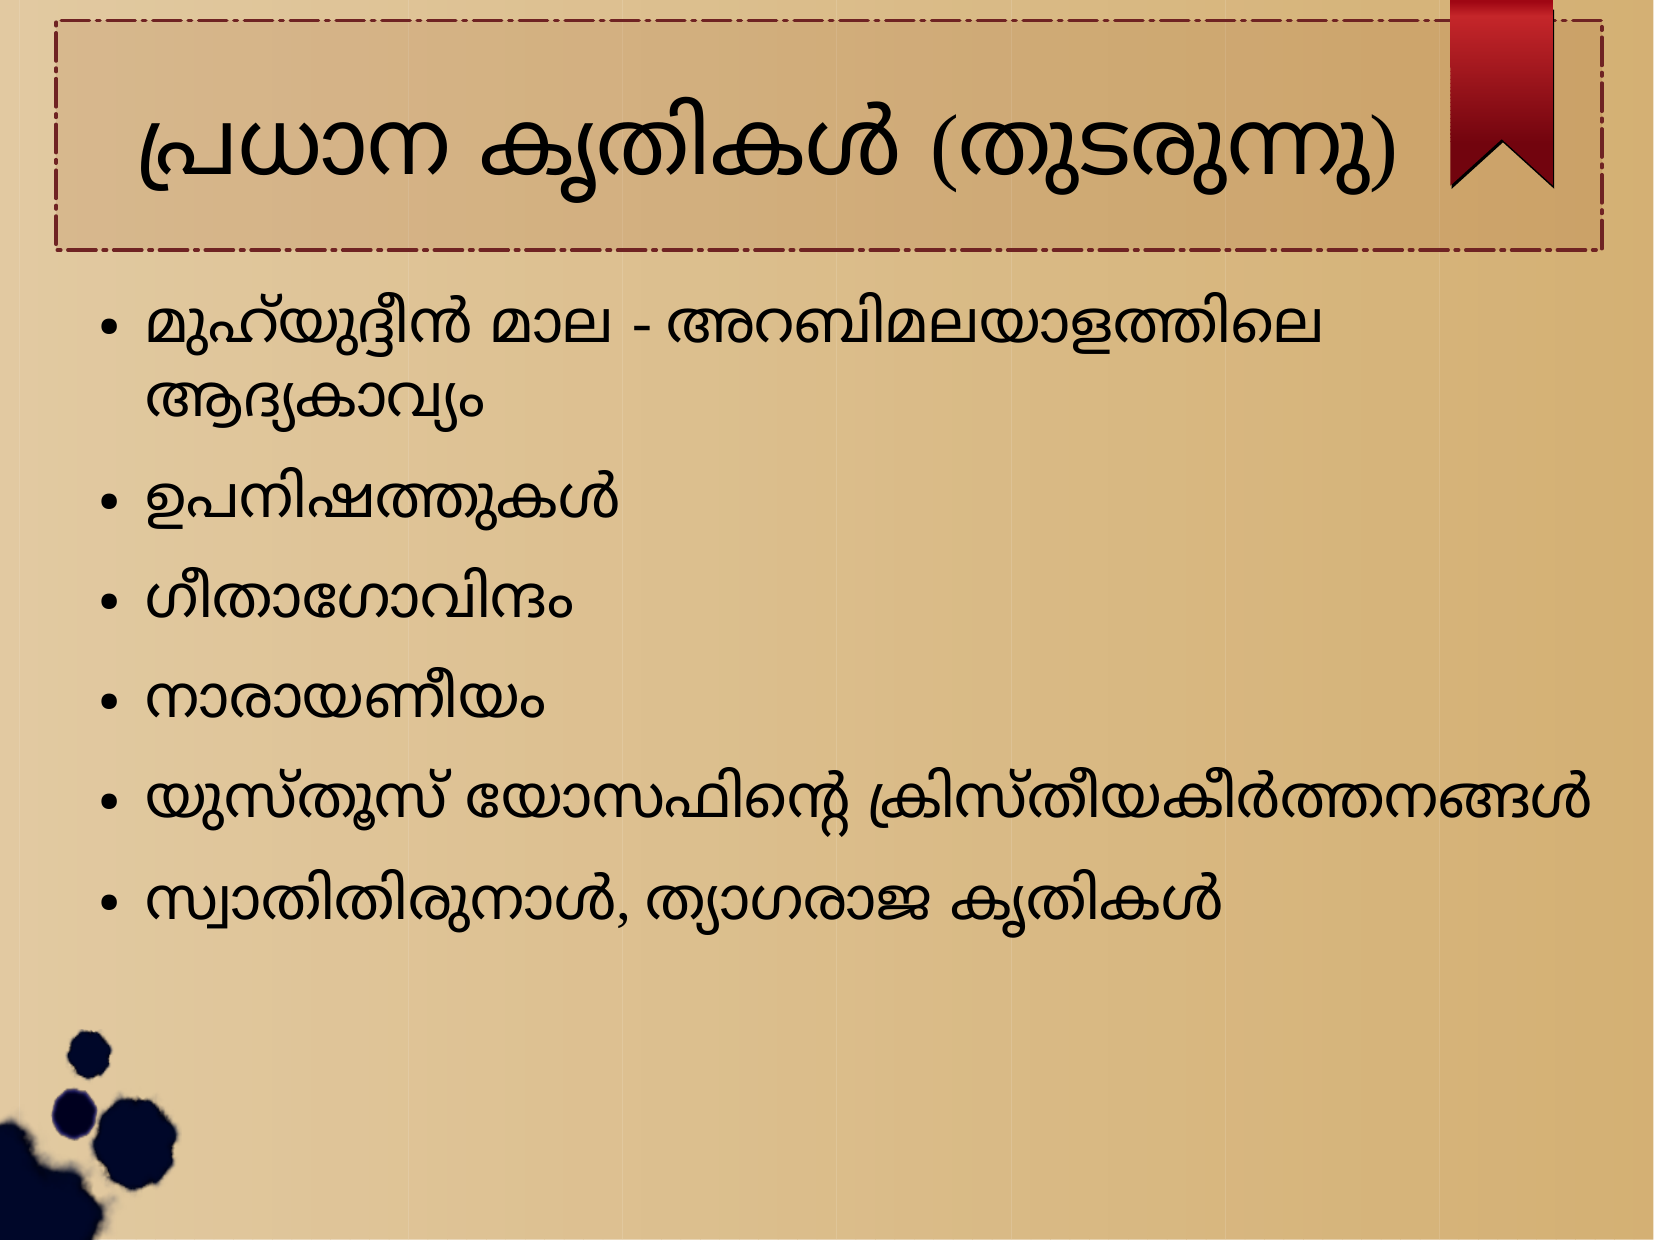

# പ്രധാന കൃതികൾ (തുടരുന്നു)
മുഹ്‌യുദ്ദീൻ മാല - അറബിമലയാളത്തിലെ ആദ്യകാവ്യം
ഉപനിഷത്തുകൾ
ഗീതാഗോവിന്ദം
നാരായണീയം
യുസ്തൂസ് യോസഫിന്റെ ക്രിസ്തീയകീർത്തനങ്ങൾ
സ്വാതിതിരുനാൾ, ത്യാഗരാജ കൃതികൾ